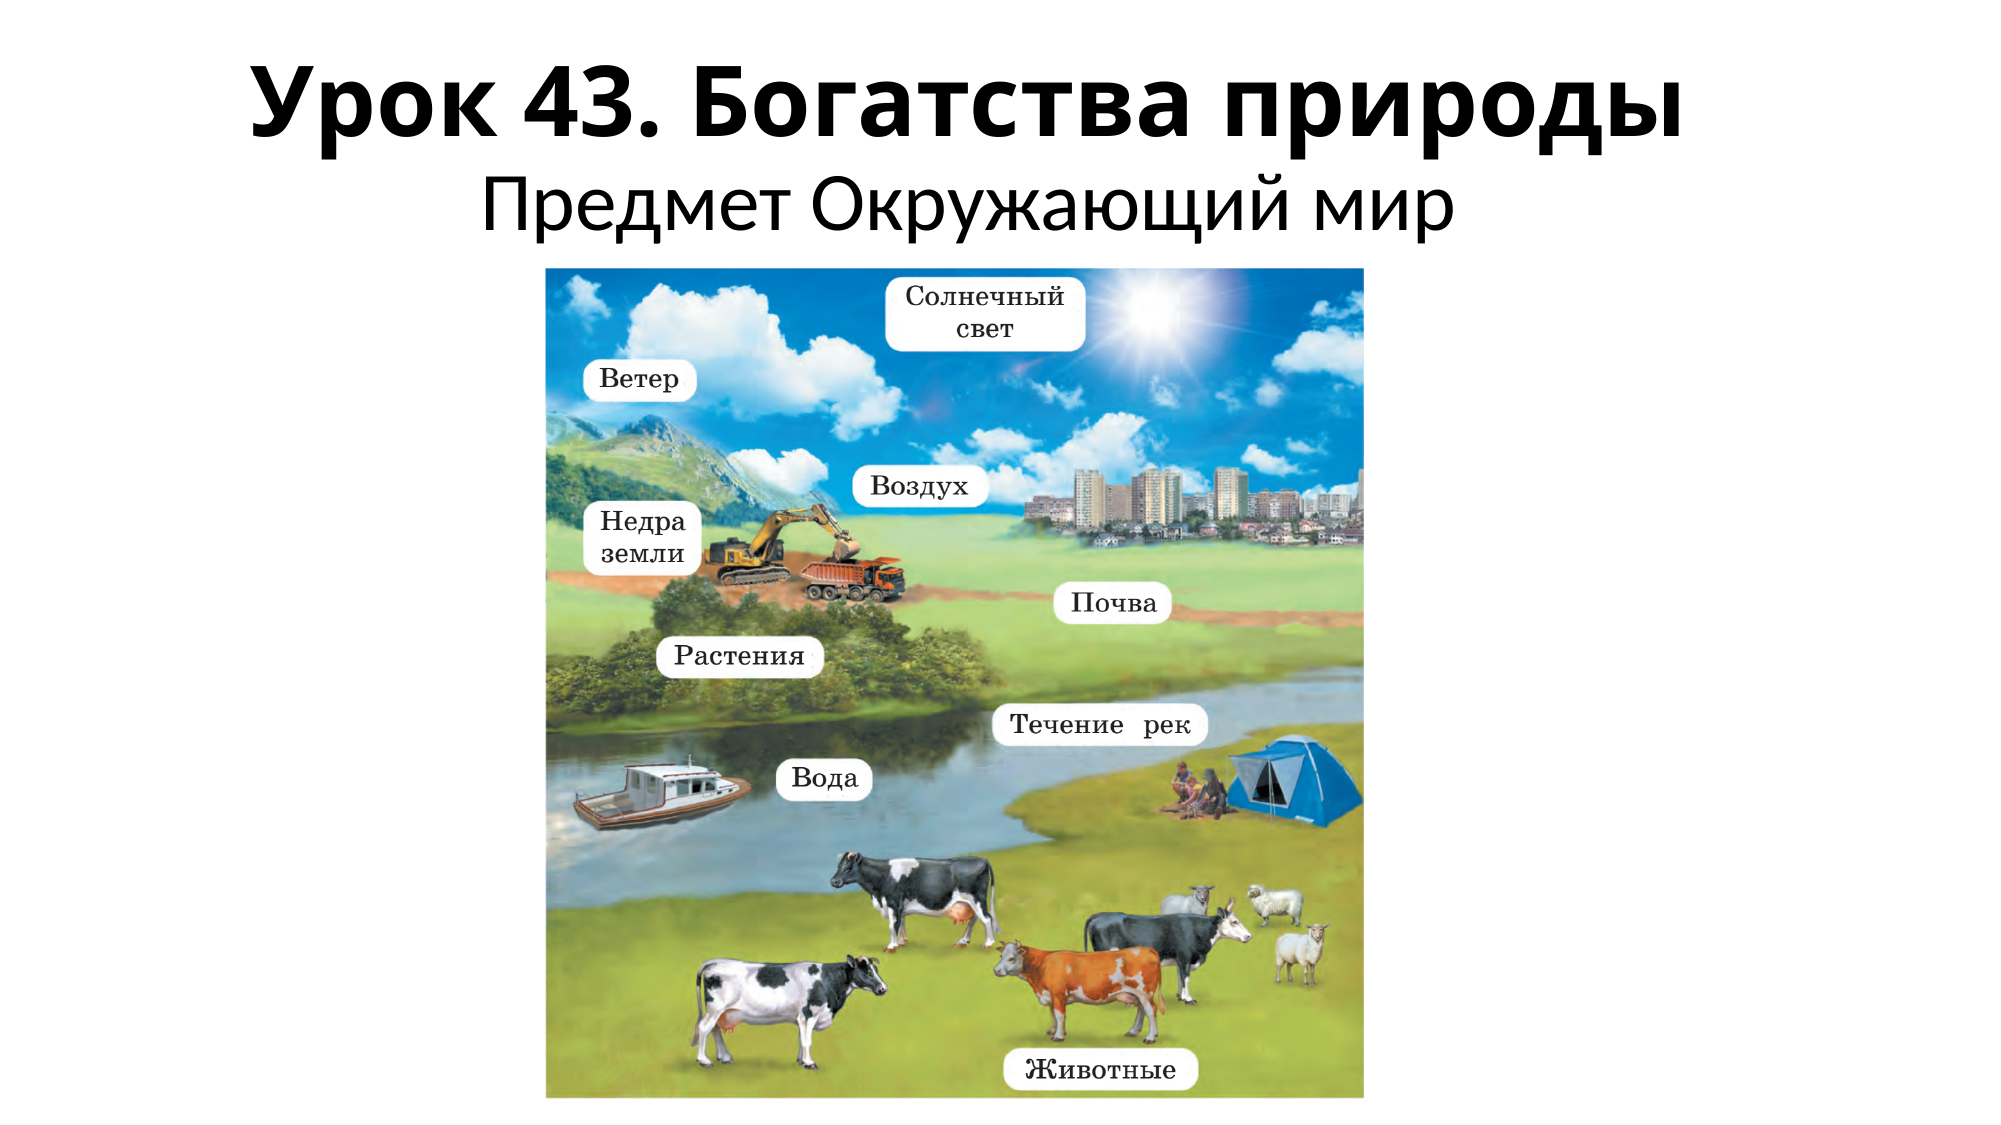

# Урок 43. Богатства природы
Предмет Окружающий мир